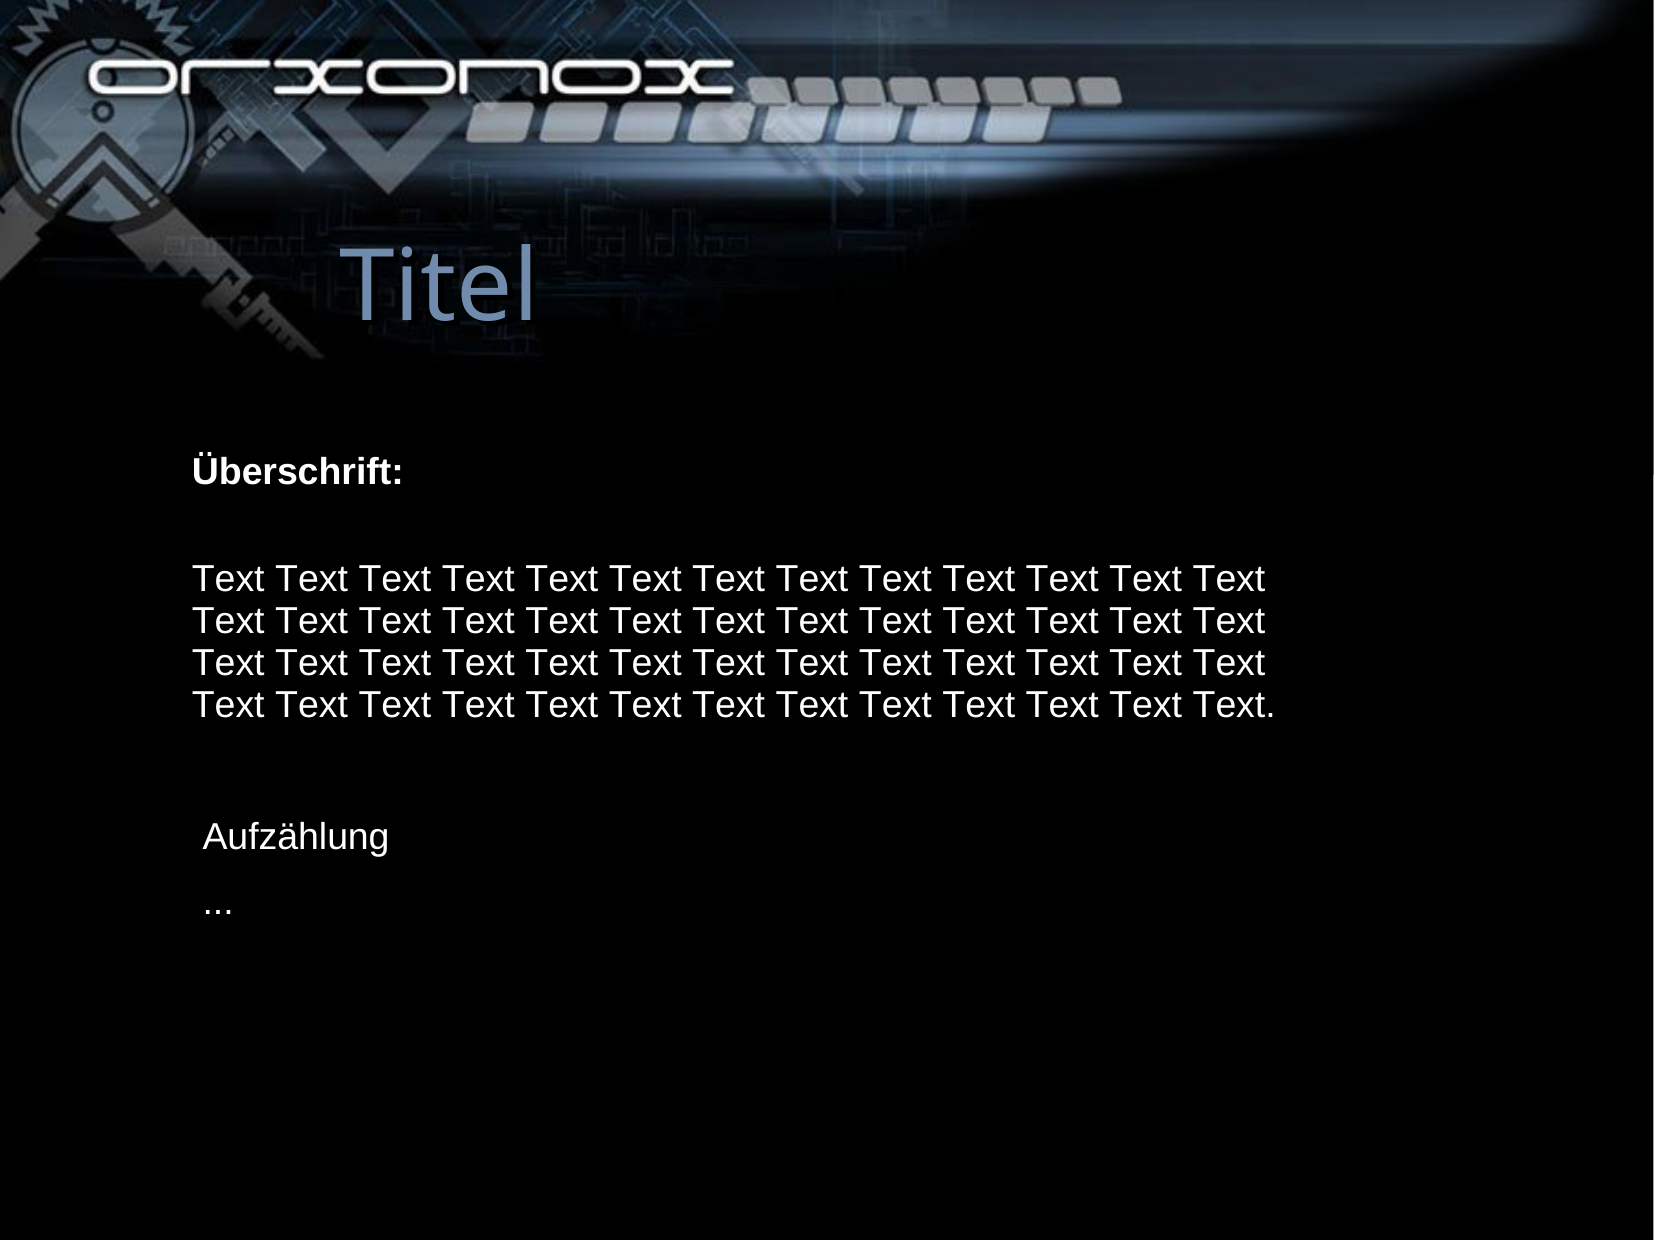

Titel
Überschrift:
Text Text Text Text Text Text Text Text Text Text Text Text Text Text Text Text Text Text Text Text Text Text Text Text Text Text Text Text Text Text Text Text Text Text Text Text Text Text Text Text Text Text Text Text Text Text Text Text Text Text Text Text.
 Aufzählung
 ...